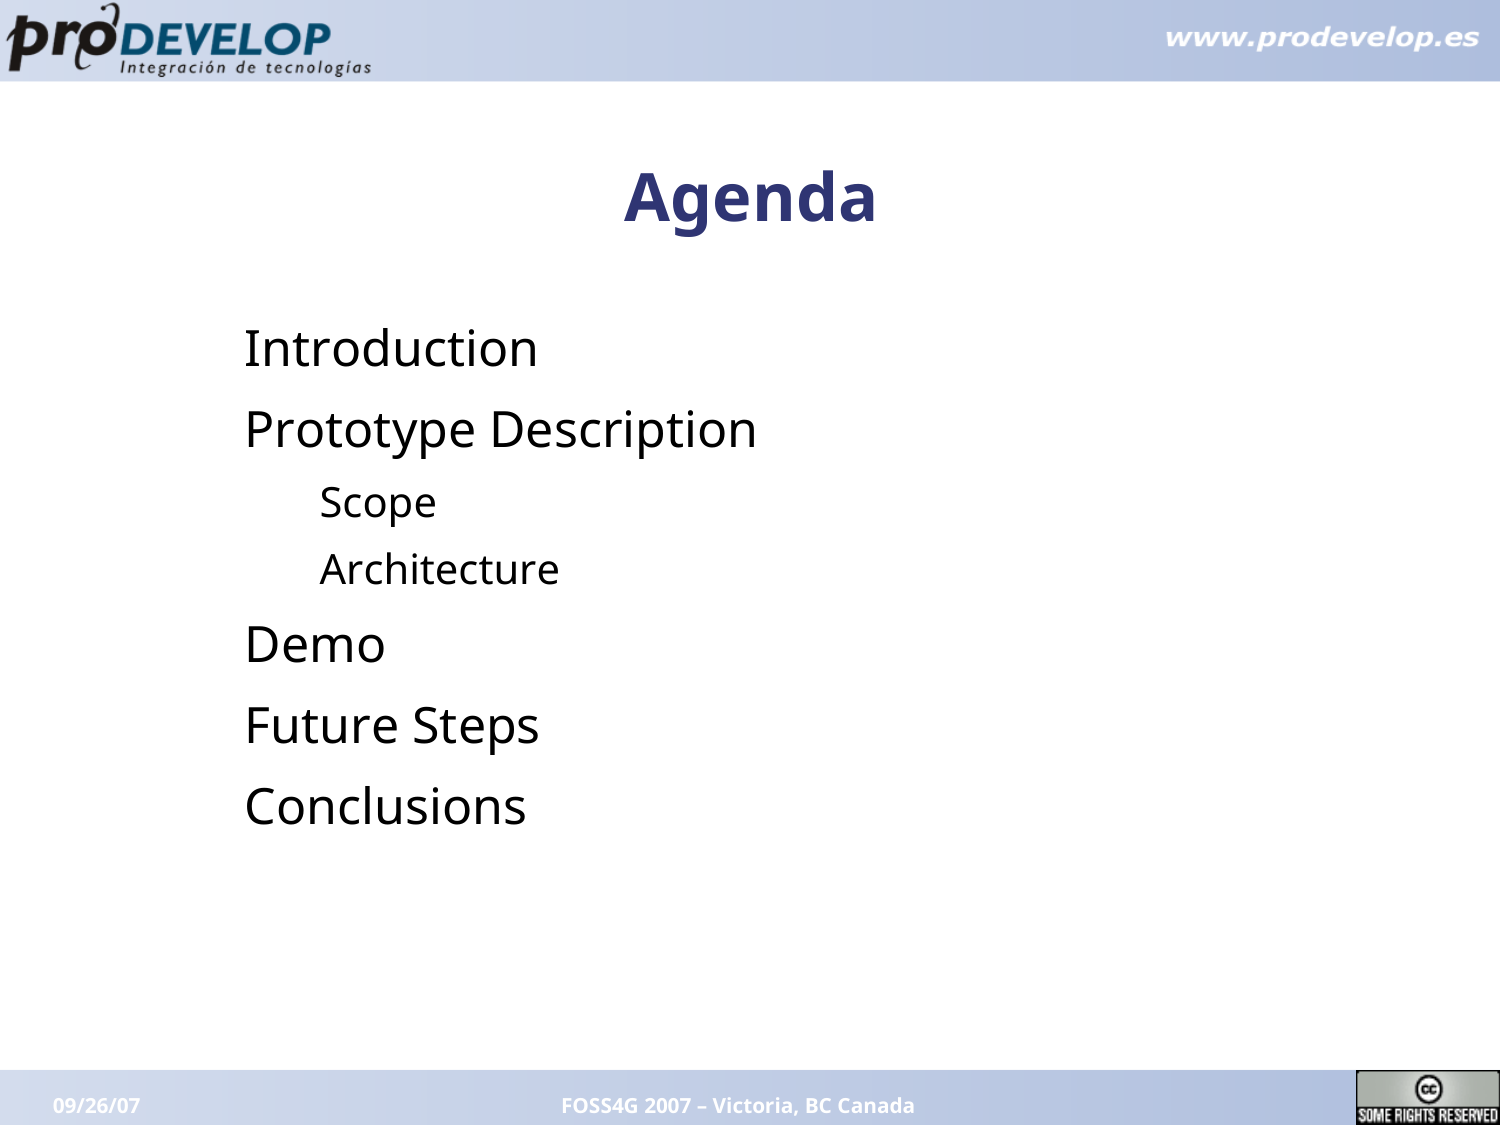

# Agenda
Introduction
Prototype Description
Scope
Architecture
Demo
Future Steps
Conclusions
25/10/2006
2
Plan Difusión Interna gvSIG v. 2.0